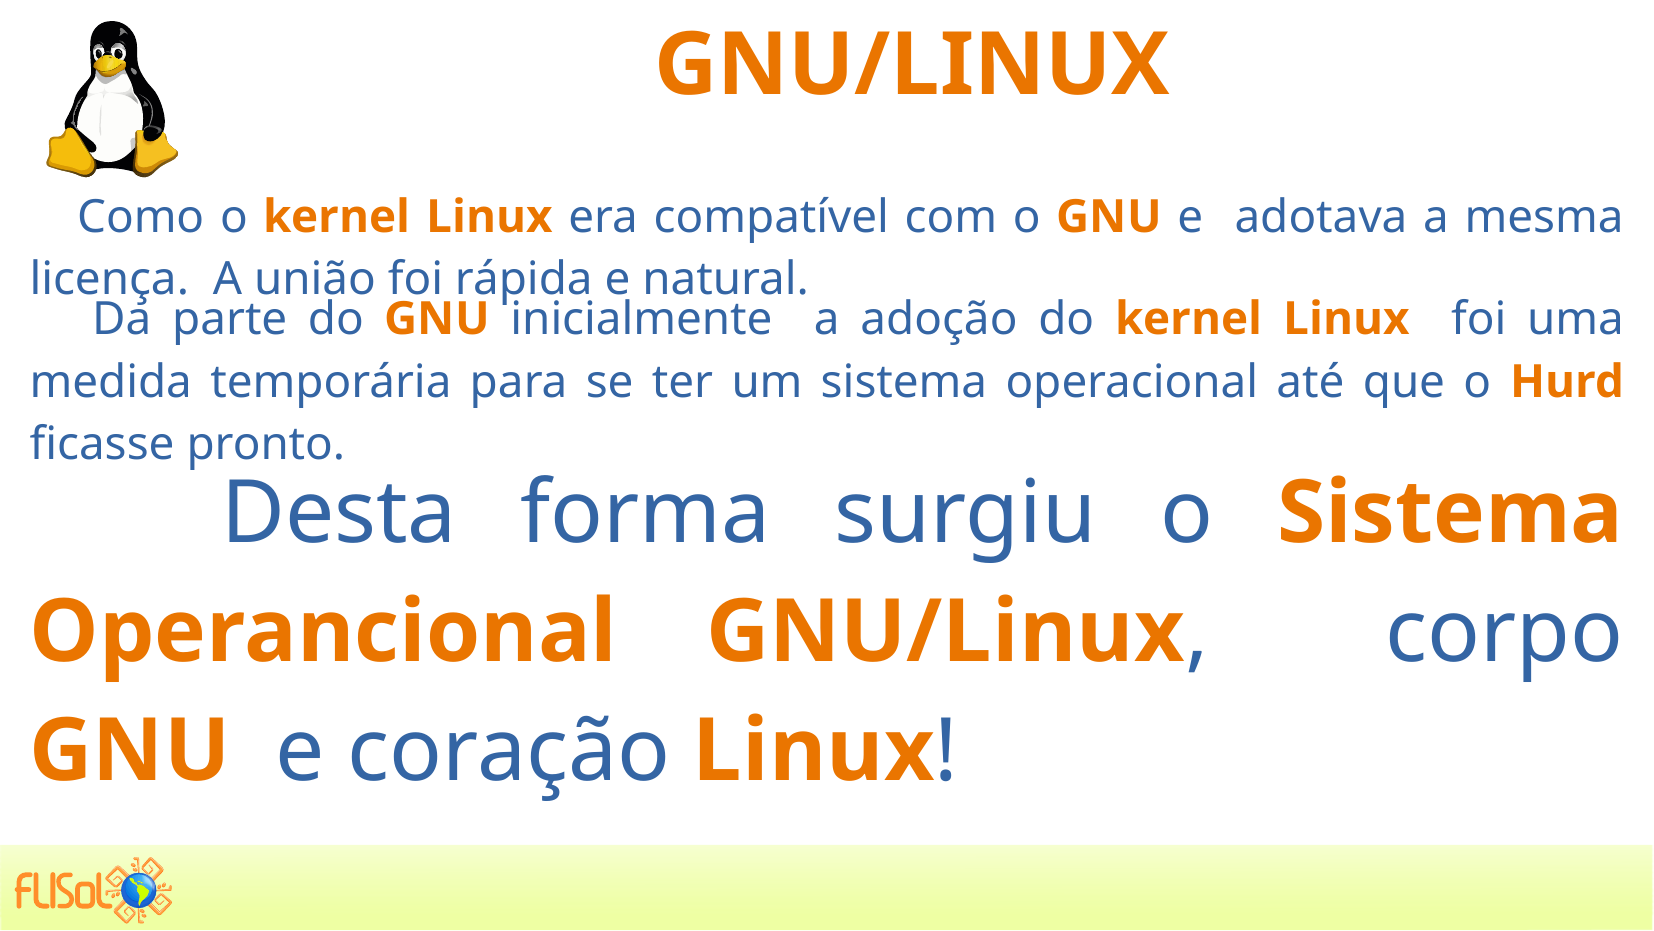

GNU/LINUX
 Como o kernel Linux era compatível com o GNU e adotava a mesma licença. A união foi rápida e natural.
 Da parte do GNU inicialmente a adoção do kernel Linux foi uma medida temporária para se ter um sistema operacional até que o Hurd ficasse pronto.
 Desta forma surgiu o Sistema Operancional GNU/Linux, corpo GNU e coração Linux!